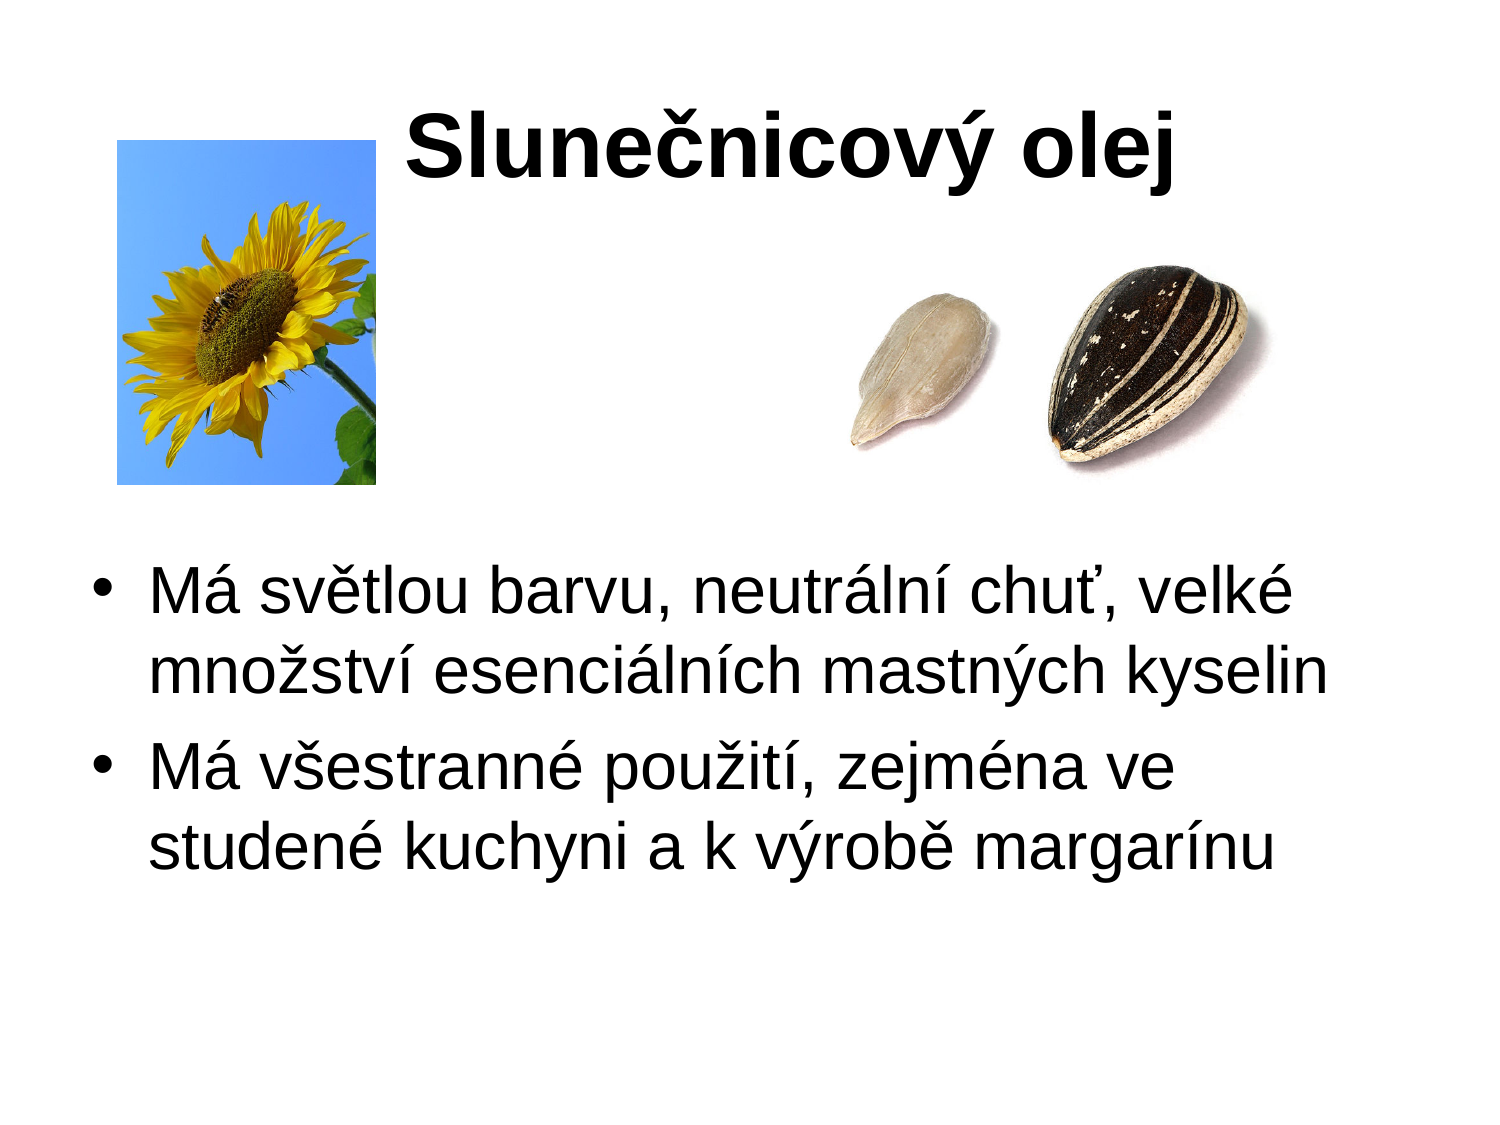

Slunečnicový olej
# Má světlou barvu, neutrální chuť, velké množství esenciálních mastných kyselin
Má všestranné použití, zejména ve studené kuchyni a k výrobě margarínu